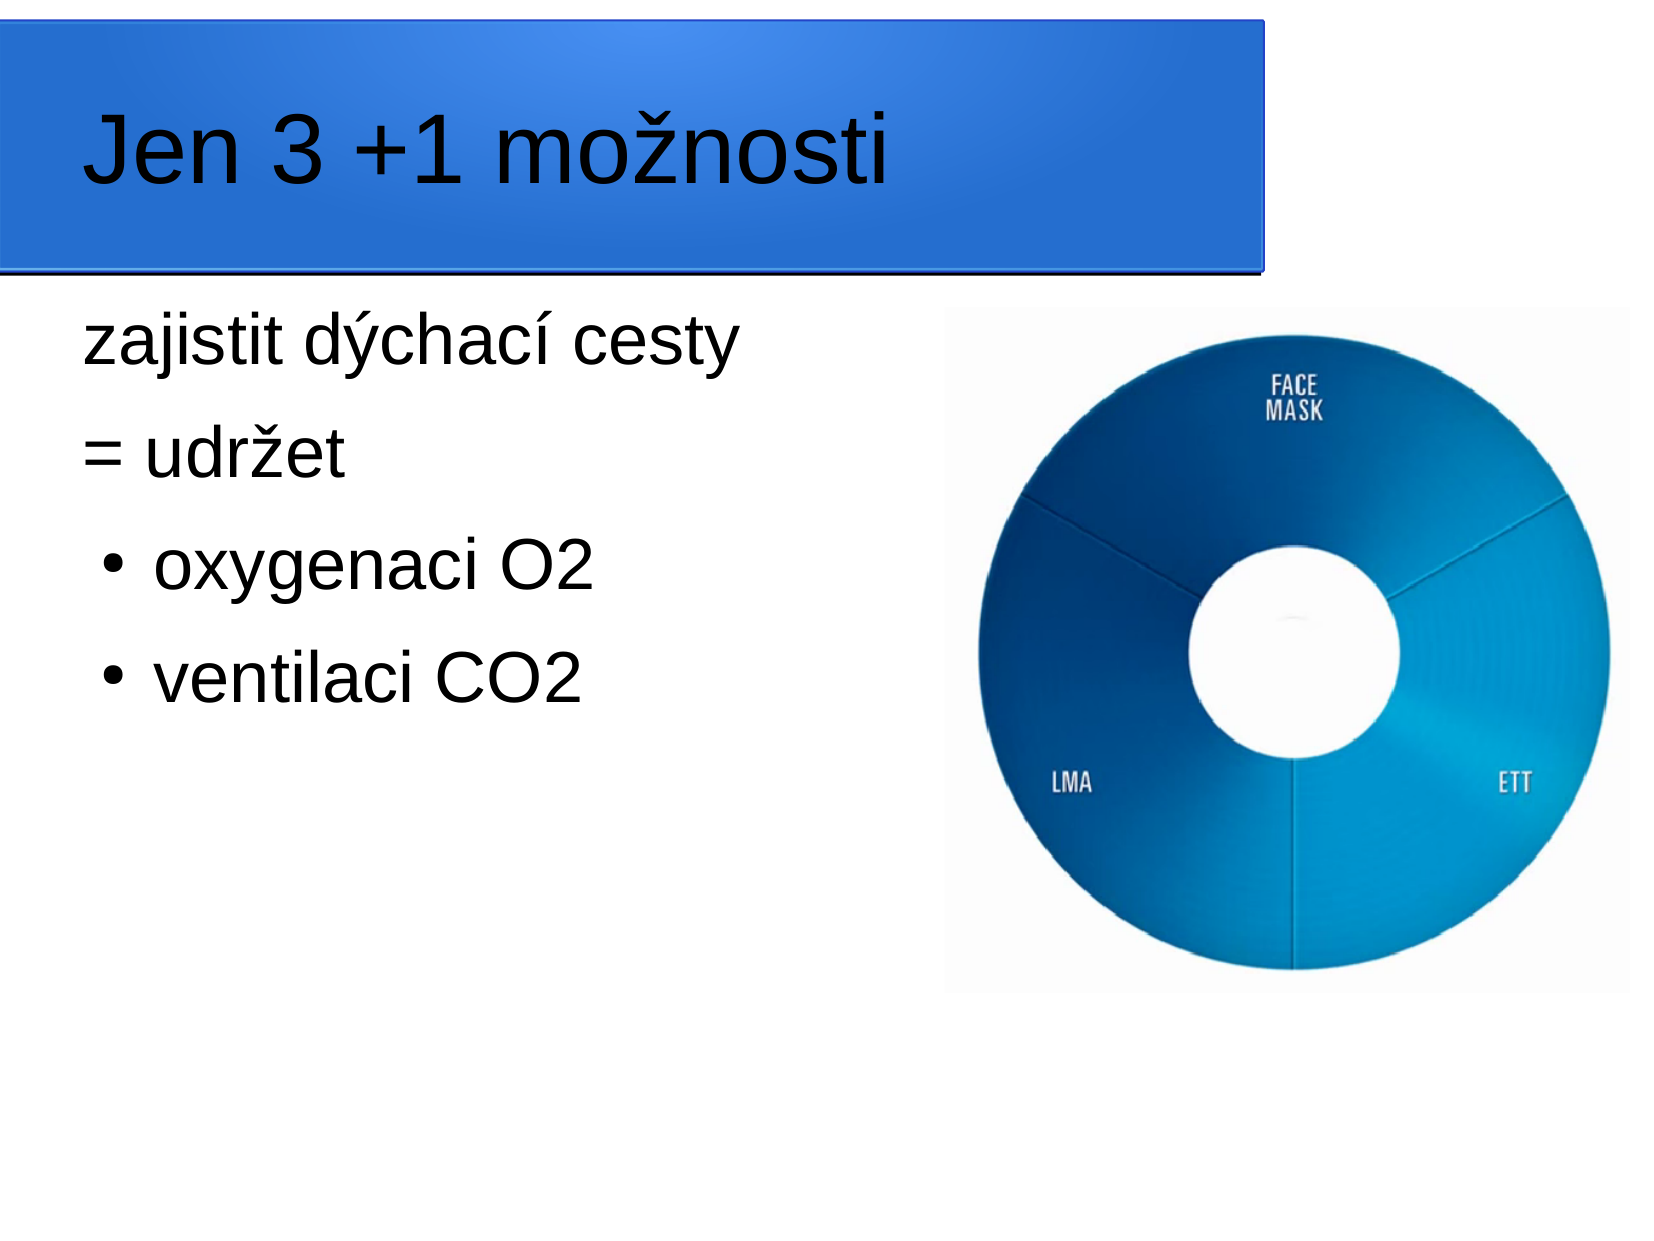

# Jen 3 +1 možnosti
zajistit dýchací cesty
= udržet
oxygenaci O2
ventilaci CO2